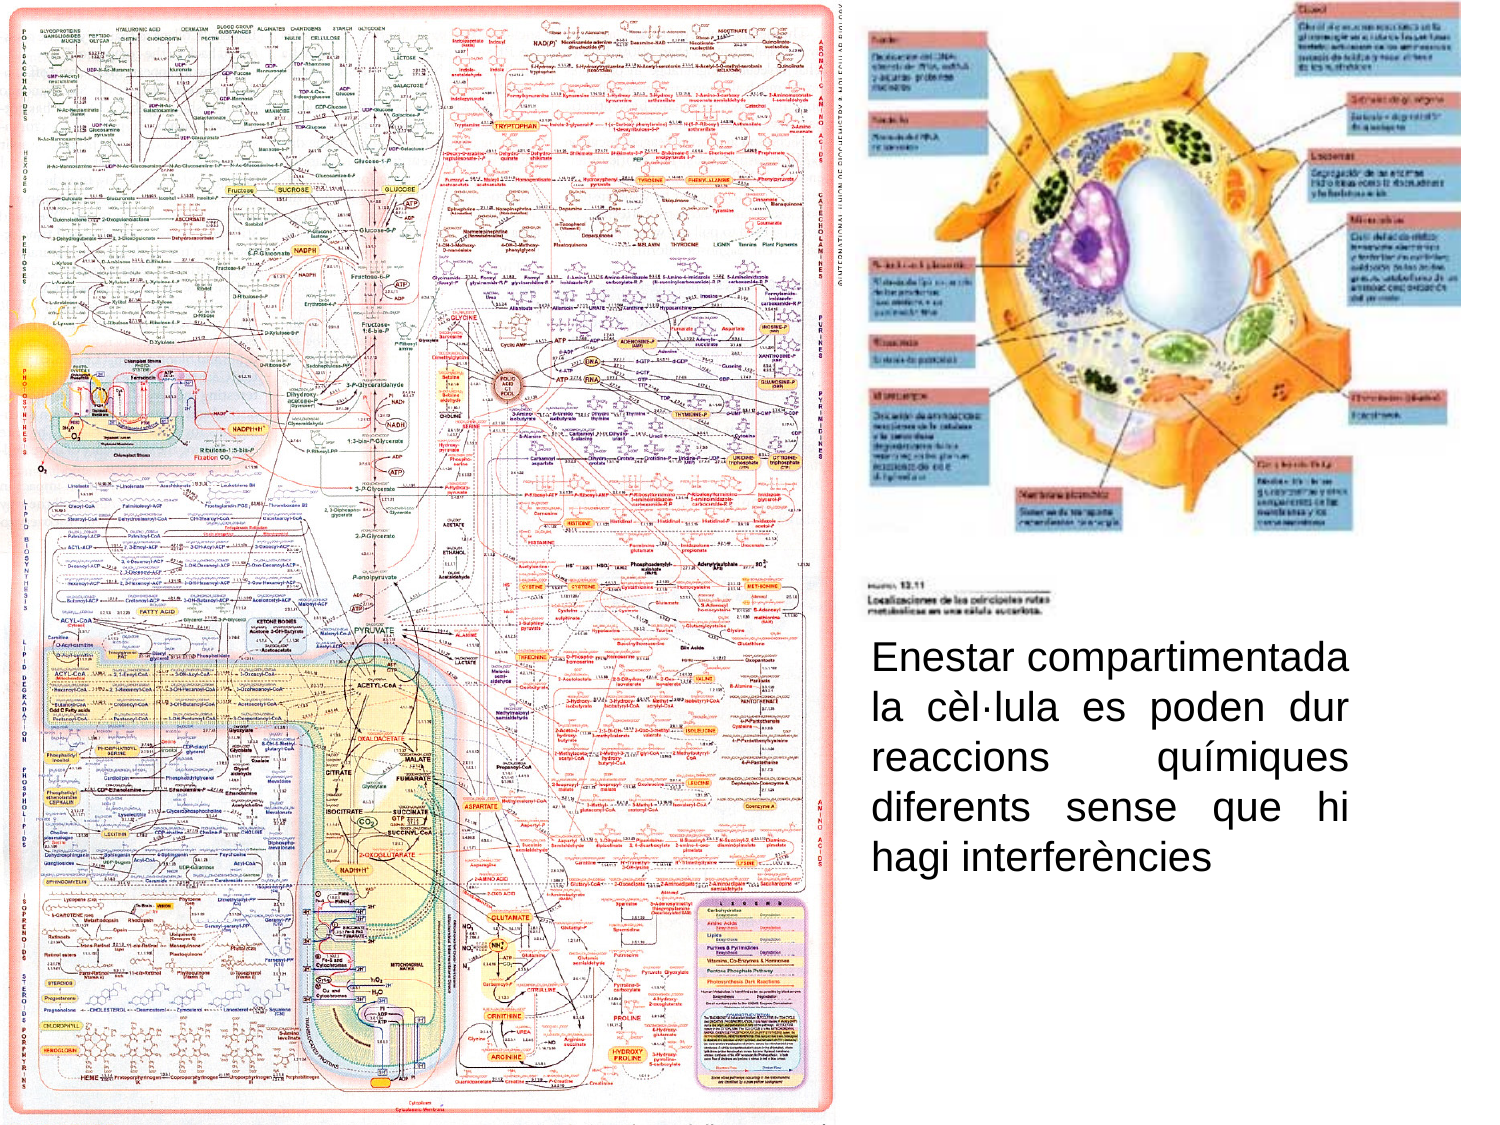

Enestar compartimentada la cèl·lula es poden dur reaccions químiques diferents sense que hi hagi interferències